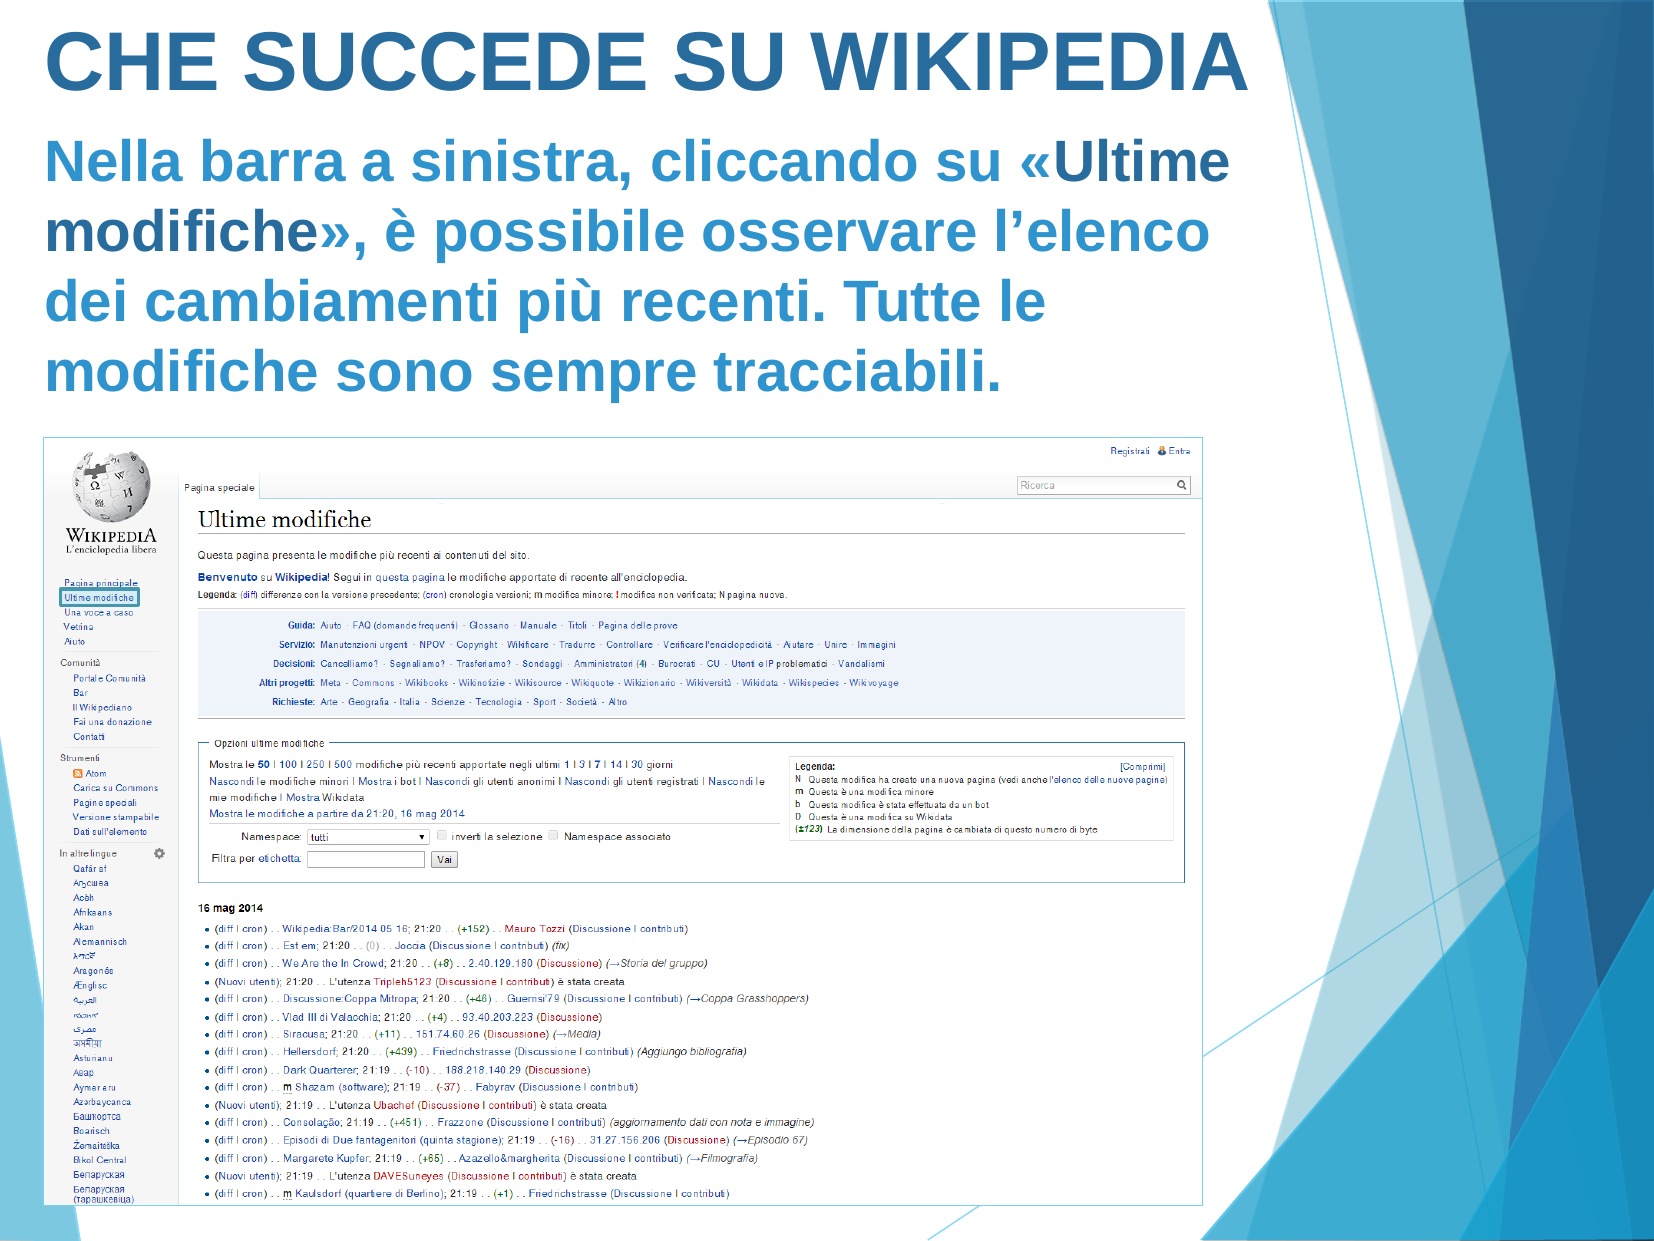

CHE SUCCEDE SU WIKIPEDIA
Nella barra a sinistra, cliccando su «Ultime modifiche», è possibile osservare l’elenco dei cambiamenti più recenti. Tutte le modifiche sono sempre tracciabili.